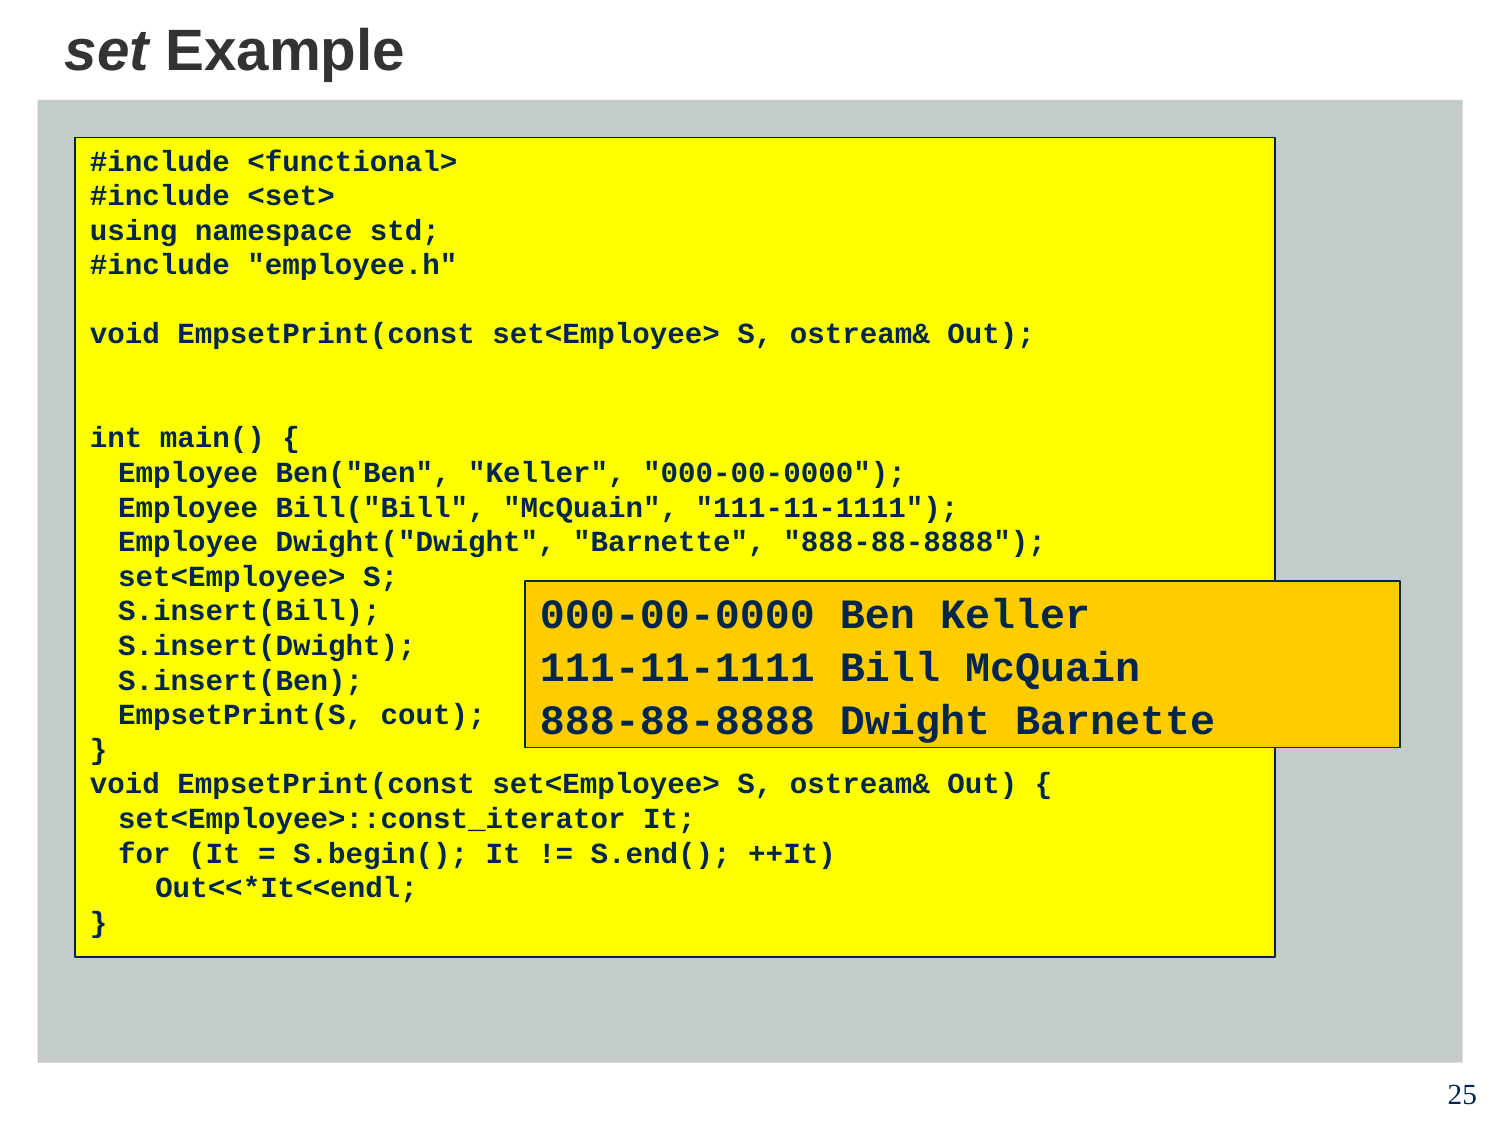

# set Example
#include <functional>
#include <set>
using namespace std;
#include "employee.h"
void EmpsetPrint(const set<Employee> S, ostream& Out);
int main() {
	Employee Ben("Ben", "Keller", "000-00-0000");
	Employee Bill("Bill", "McQuain", "111-11-1111");
	Employee Dwight("Dwight", "Barnette", "888-88-8888");
	set<Employee> S;
	S.insert(Bill);
	S.insert(Dwight);
	S.insert(Ben);
	EmpsetPrint(S, cout);
}
void EmpsetPrint(const set<Employee> S, ostream& Out) {
	set<Employee>::const_iterator It;
	for (It = S.begin(); It != S.end(); ++It)
		Out<<*It<<endl;
}
000-00-0000 Ben Keller
111-11-1111 Bill McQuain
888-88-8888 Dwight Barnette